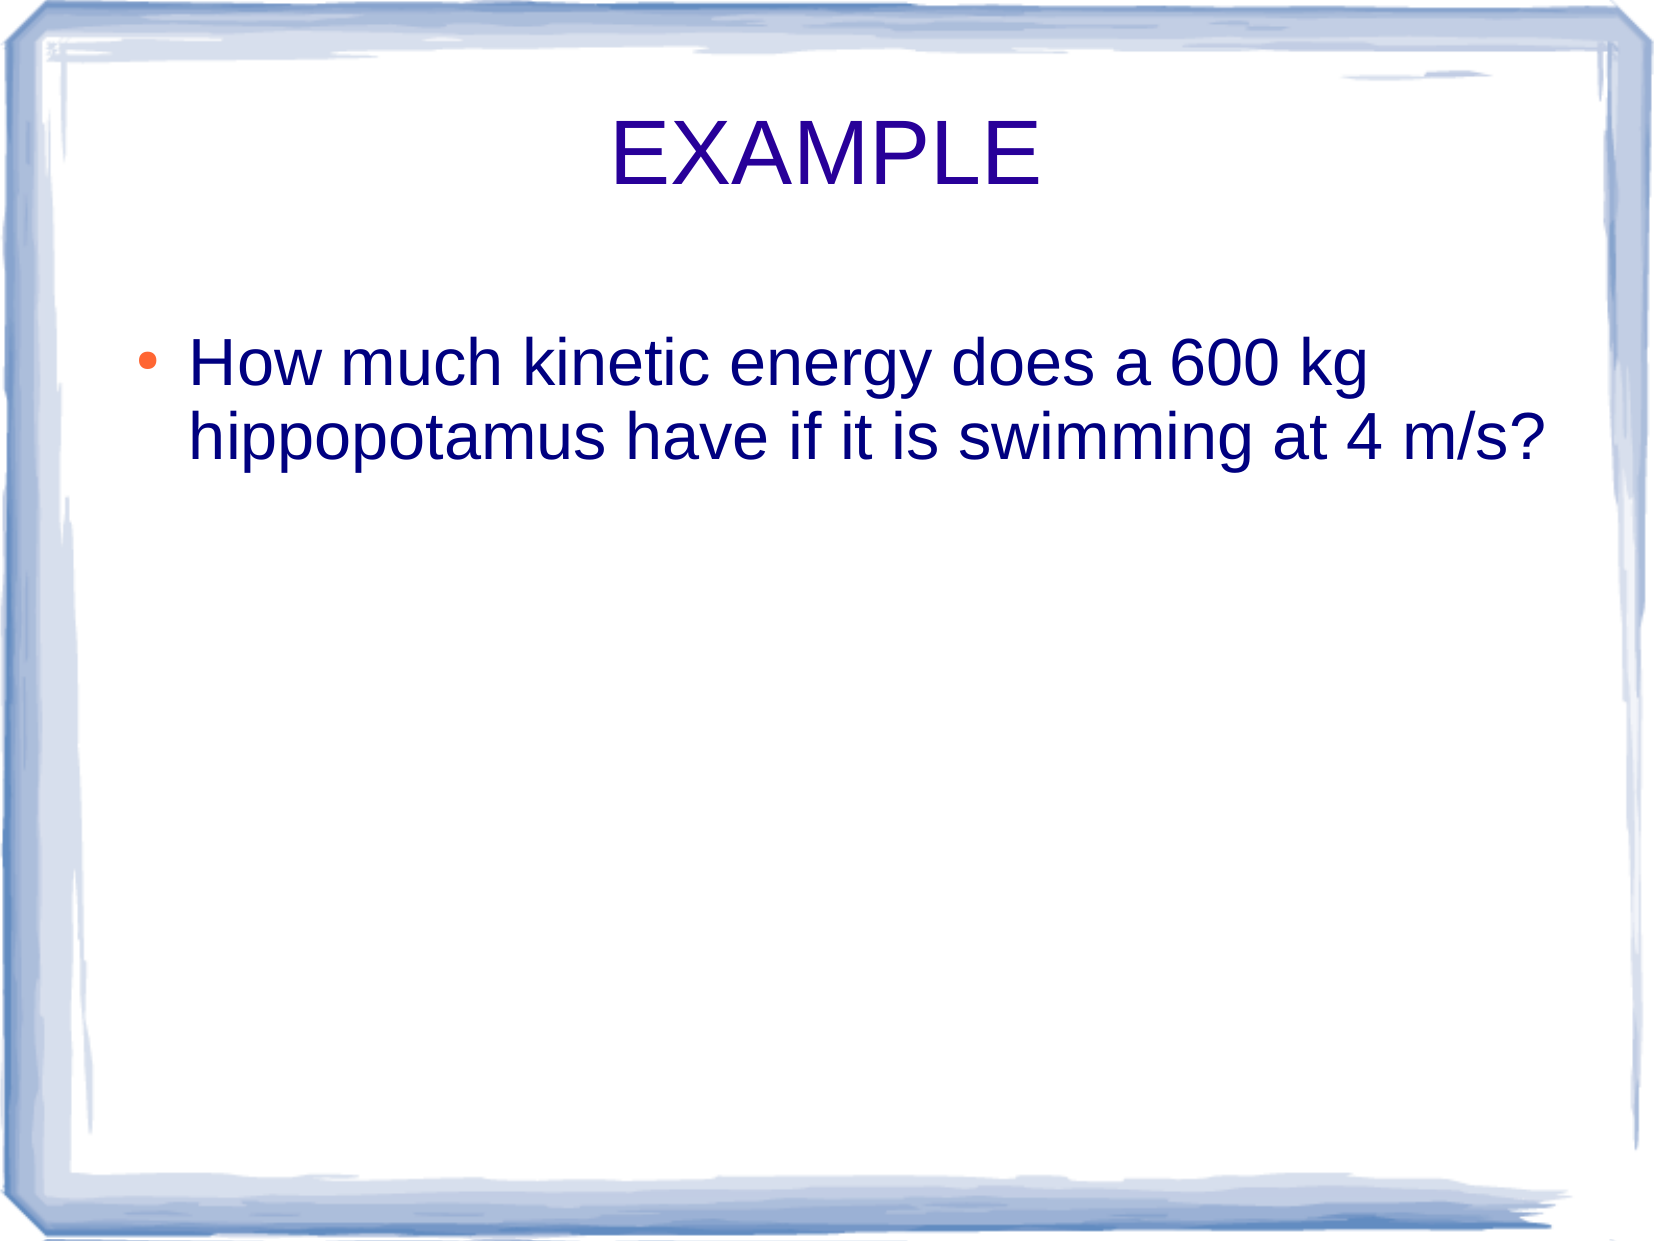

# EXAMPLE
How much kinetic energy does a 600 kg hippopotamus have if it is swimming at 4 m/s?